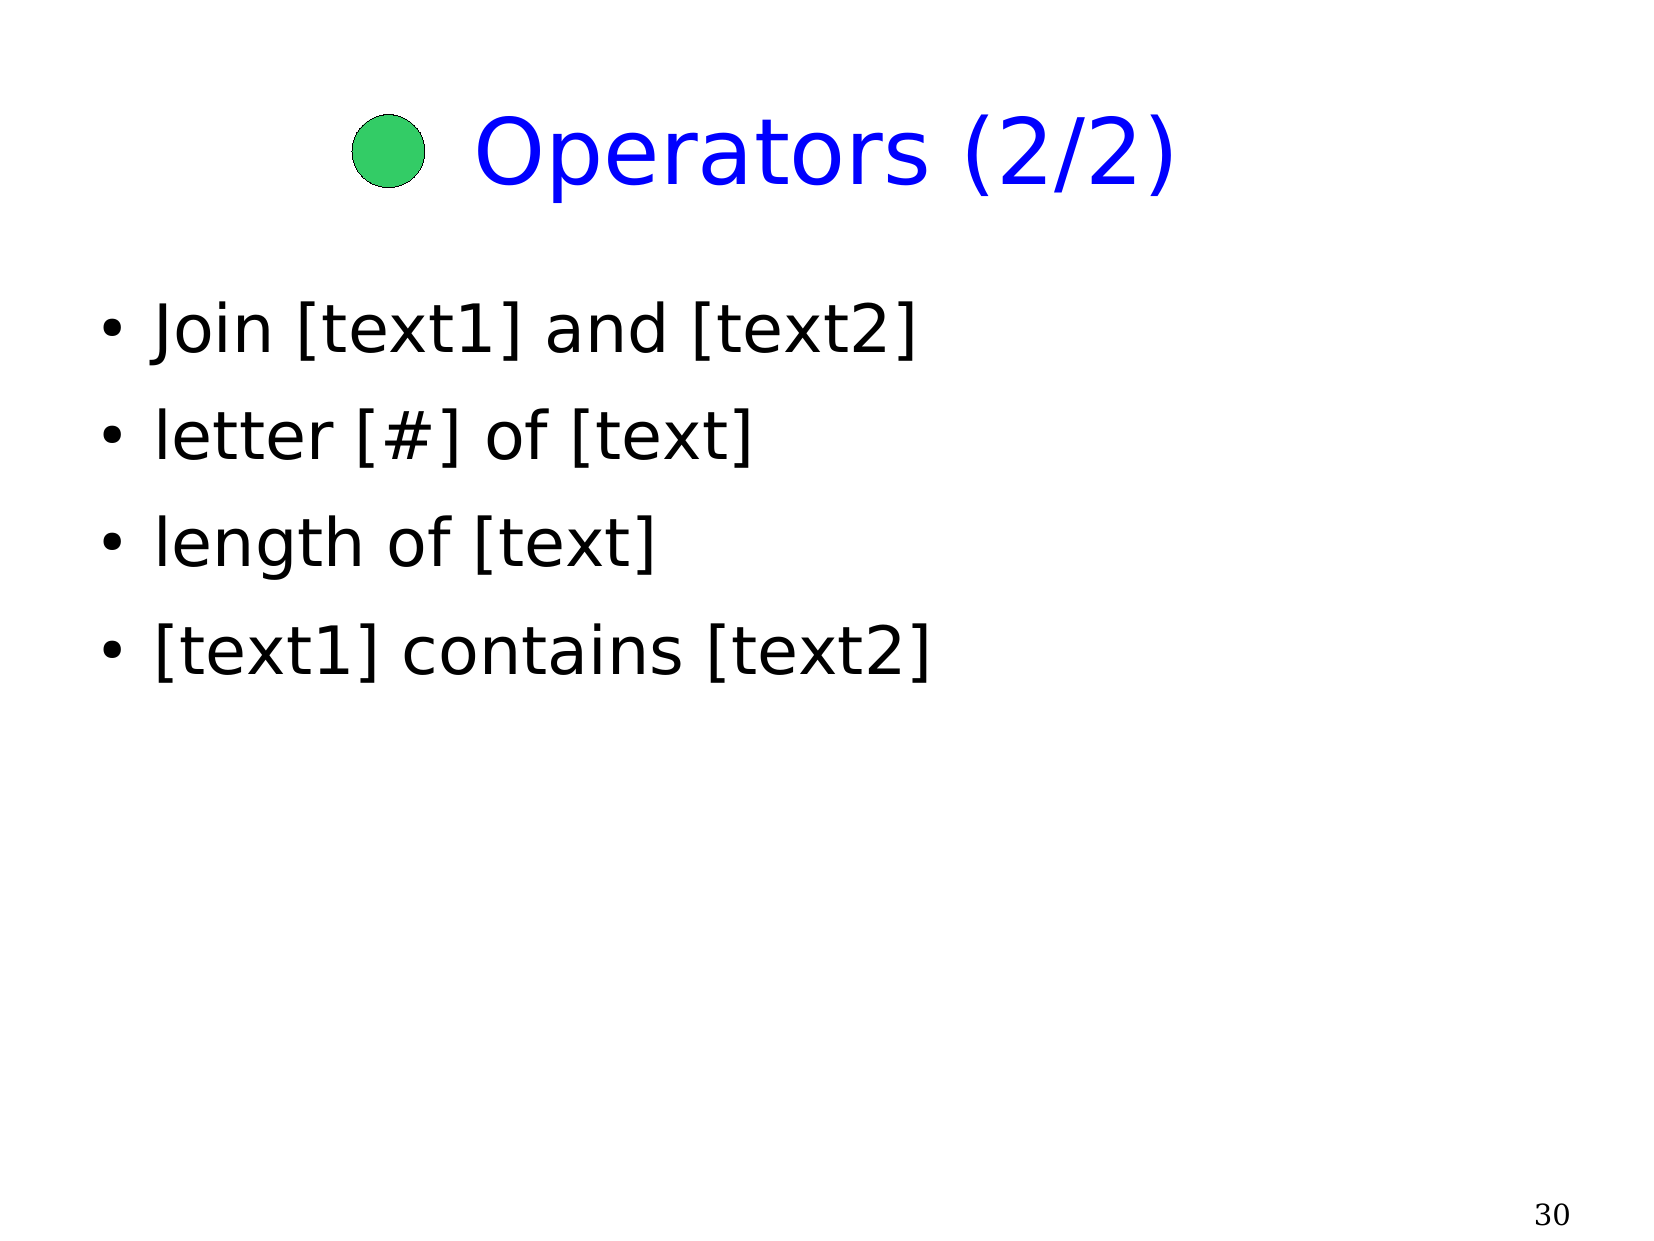

# Operators (2/2)
Join [text1] and [text2]
letter [#] of [text]
length of [text]
[text1] contains [text2]
30